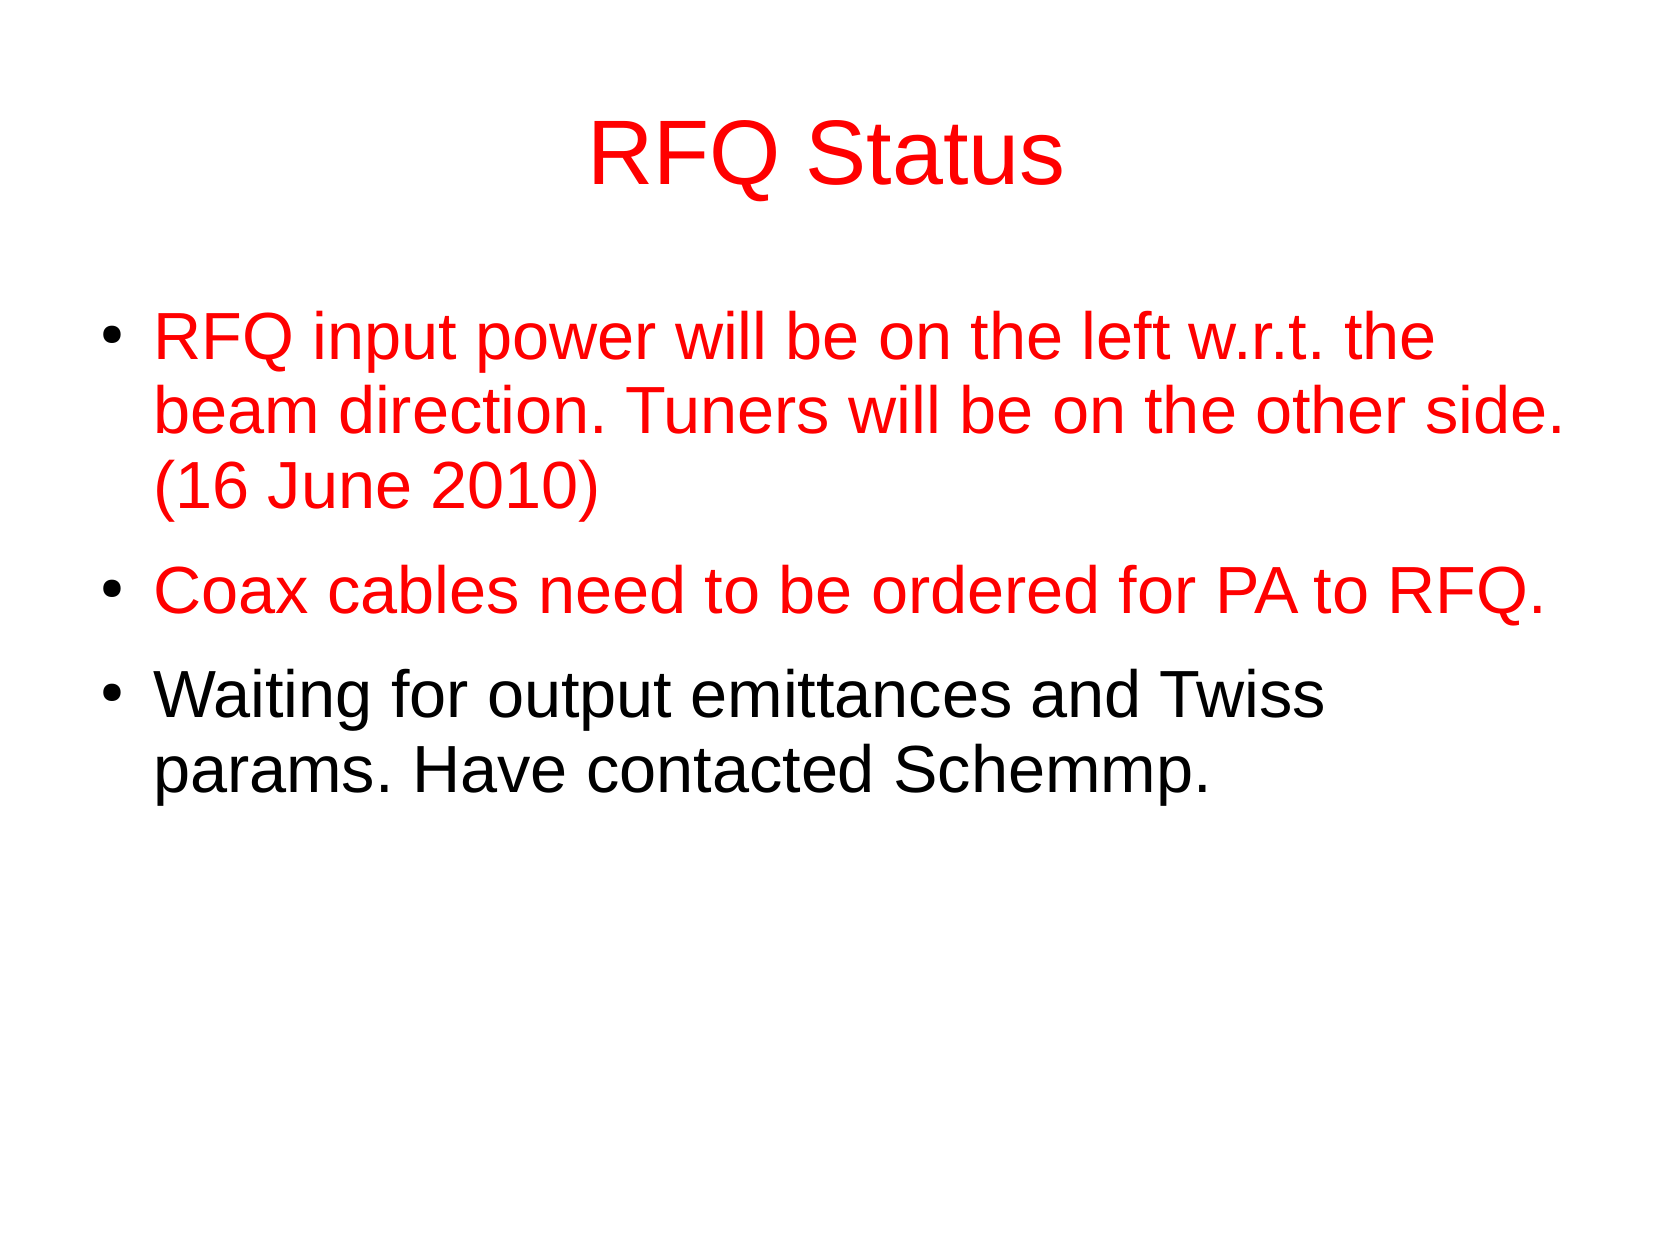

# RFQ Status
RFQ input power will be on the left w.r.t. the beam direction. Tuners will be on the other side. (16 June 2010)
Coax cables need to be ordered for PA to RFQ.
Waiting for output emittances and Twiss params. Have contacted Schemmp.